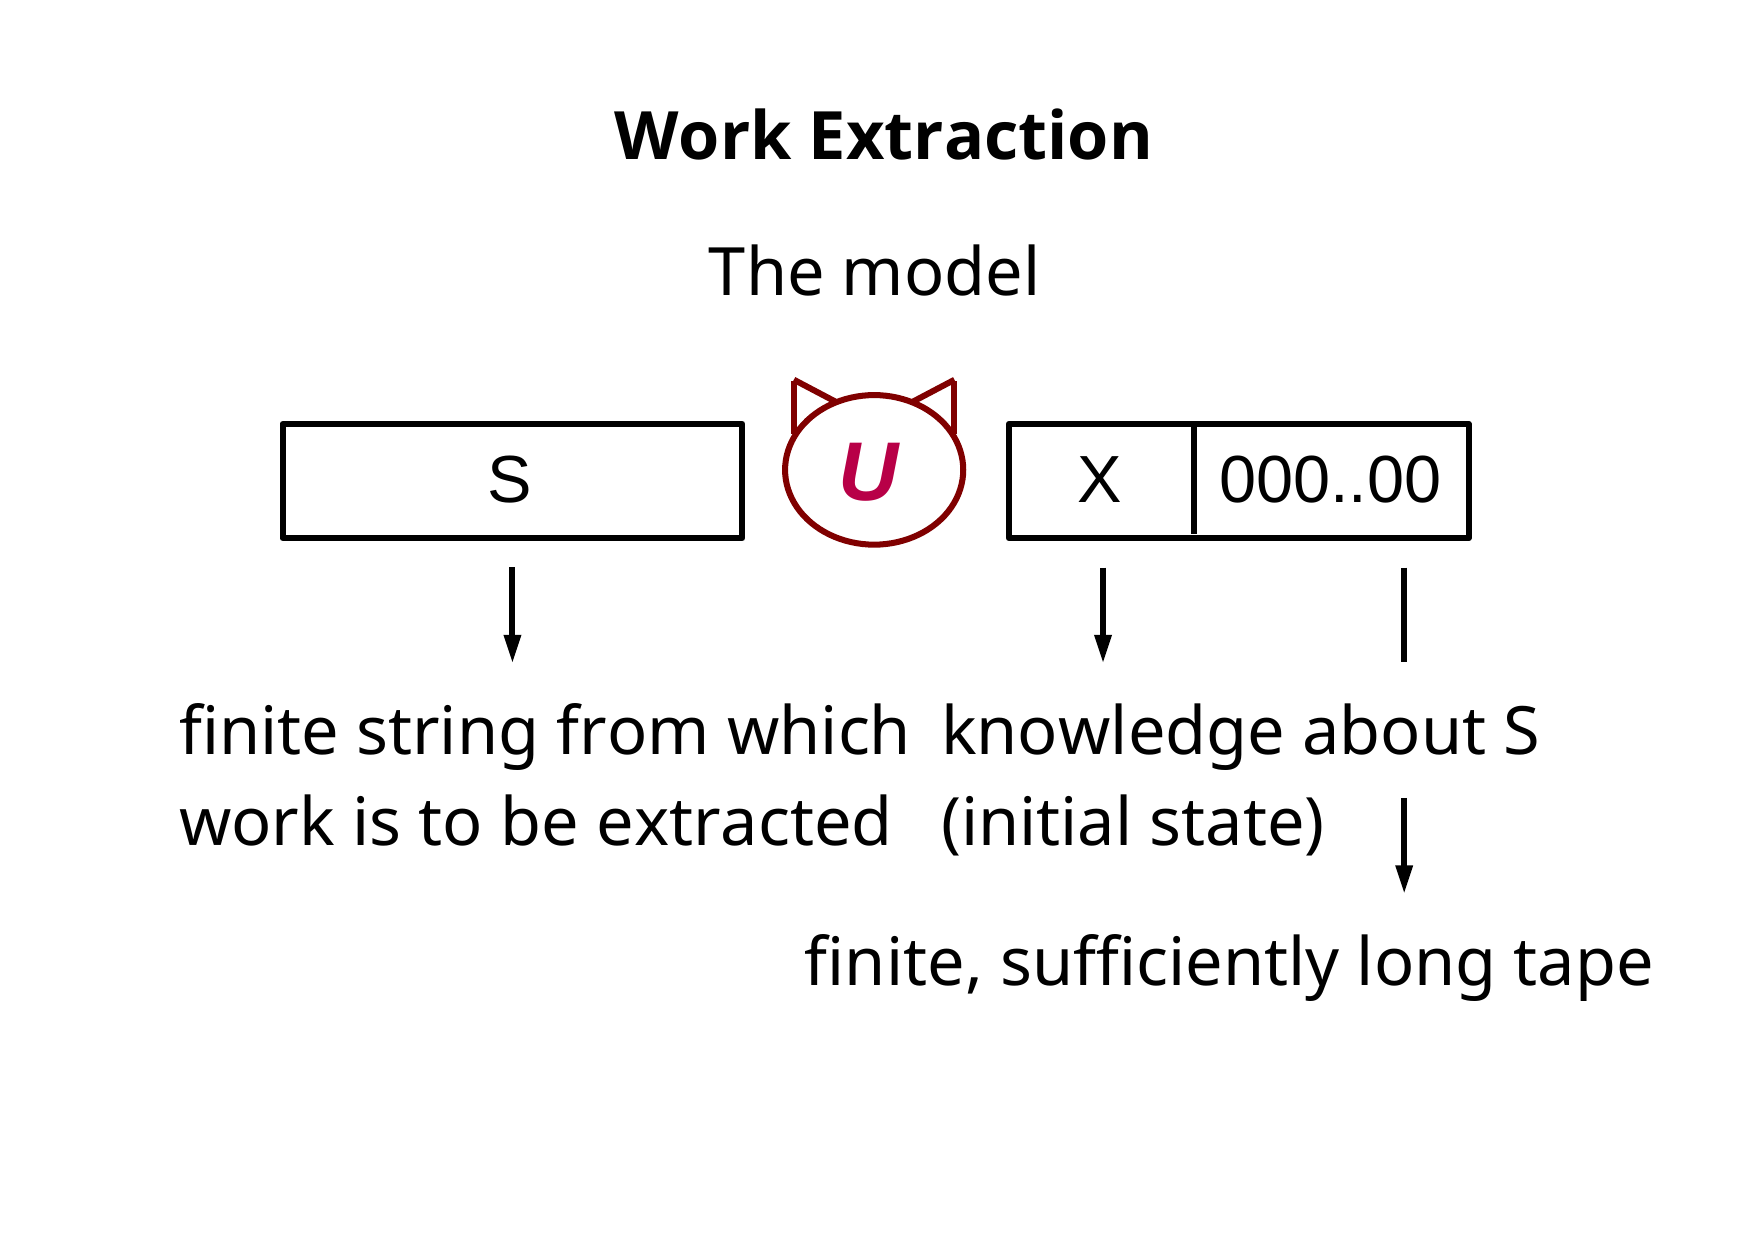

Work Extraction
The model
U
S
X
000..00
finite string from which
work is to be extracted
knowledge about S
(initial state)
finite, sufficiently long tape